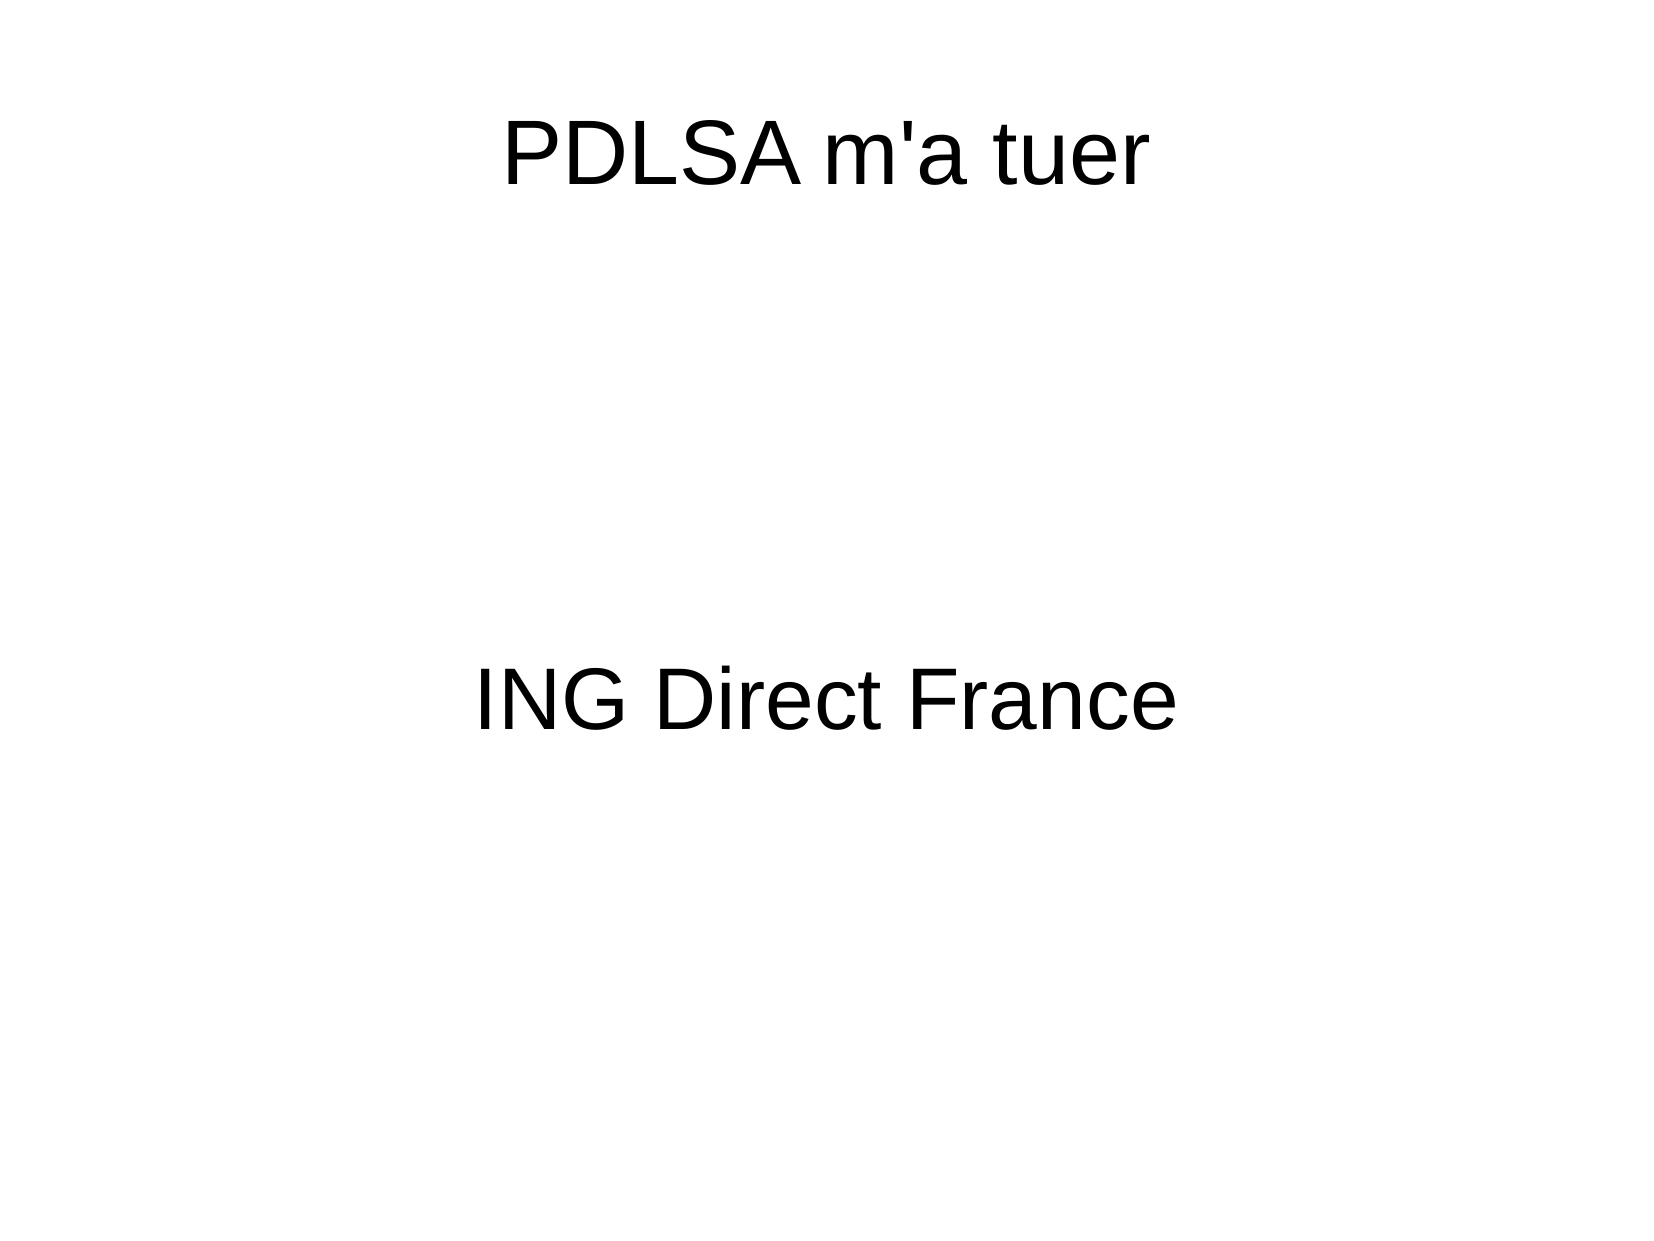

# PDLSA m'a tuer
ING Direct France